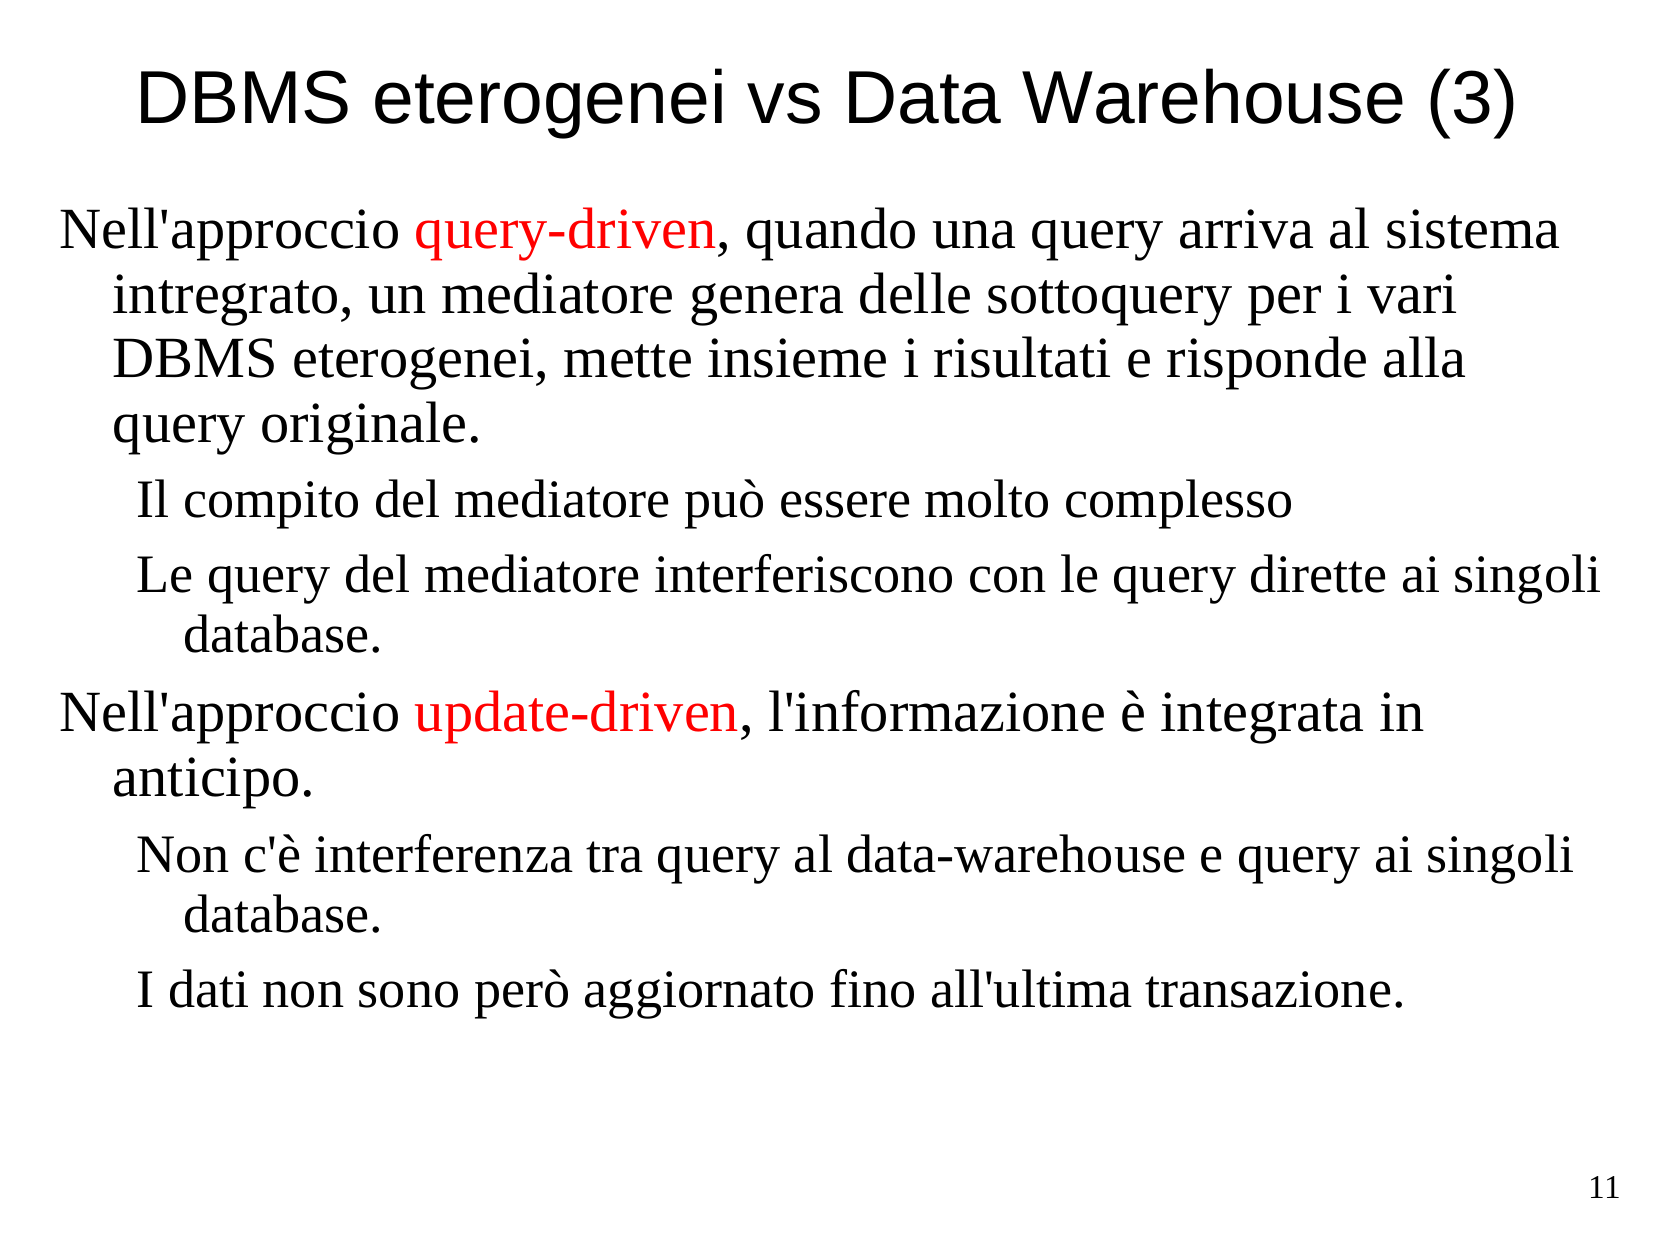

# DBMS eterogenei vs Data Warehouse (3)
Nell'approccio query-driven, quando una query arriva al sistema intregrato, un mediatore genera delle sottoquery per i vari DBMS eterogenei, mette insieme i risultati e risponde alla query originale.
Il compito del mediatore può essere molto complesso
Le query del mediatore interferiscono con le query dirette ai singoli database.
Nell'approccio update-driven, l'informazione è integrata in anticipo.
Non c'è interferenza tra query al data-warehouse e query ai singoli database.
I dati non sono però aggiornato fino all'ultima transazione.